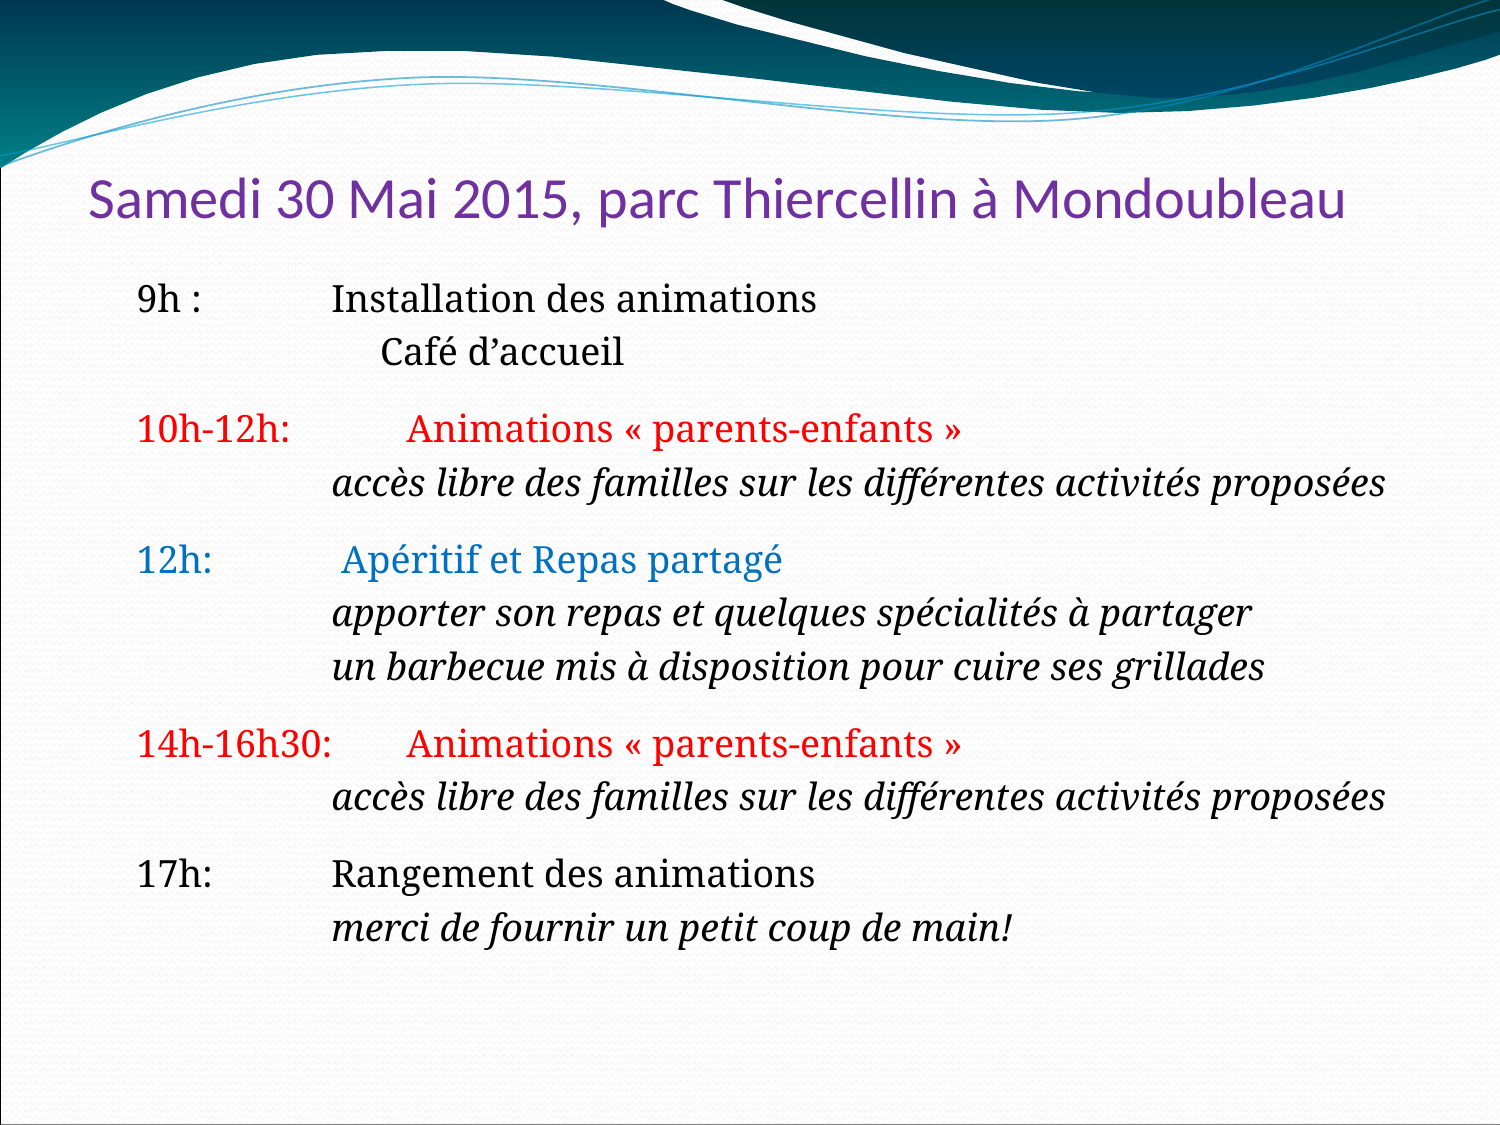

# Samedi 30 Mai 2015, parc Thiercellin à Mondoubleau
9h : 		Installation des animations
 		 Café d’accueil
10h-12h:	 	Animations « parents-enfants »
		accès libre des familles sur les différentes activités proposées
12h:		 Apéritif et Repas partagé
		apporter son repas et quelques spécialités à partager
		un barbecue mis à disposition pour cuire ses grillades
14h-16h30: 	Animations « parents-enfants »
		accès libre des familles sur les différentes activités proposées
17h: 		Rangement des animations
		merci de fournir un petit coup de main!